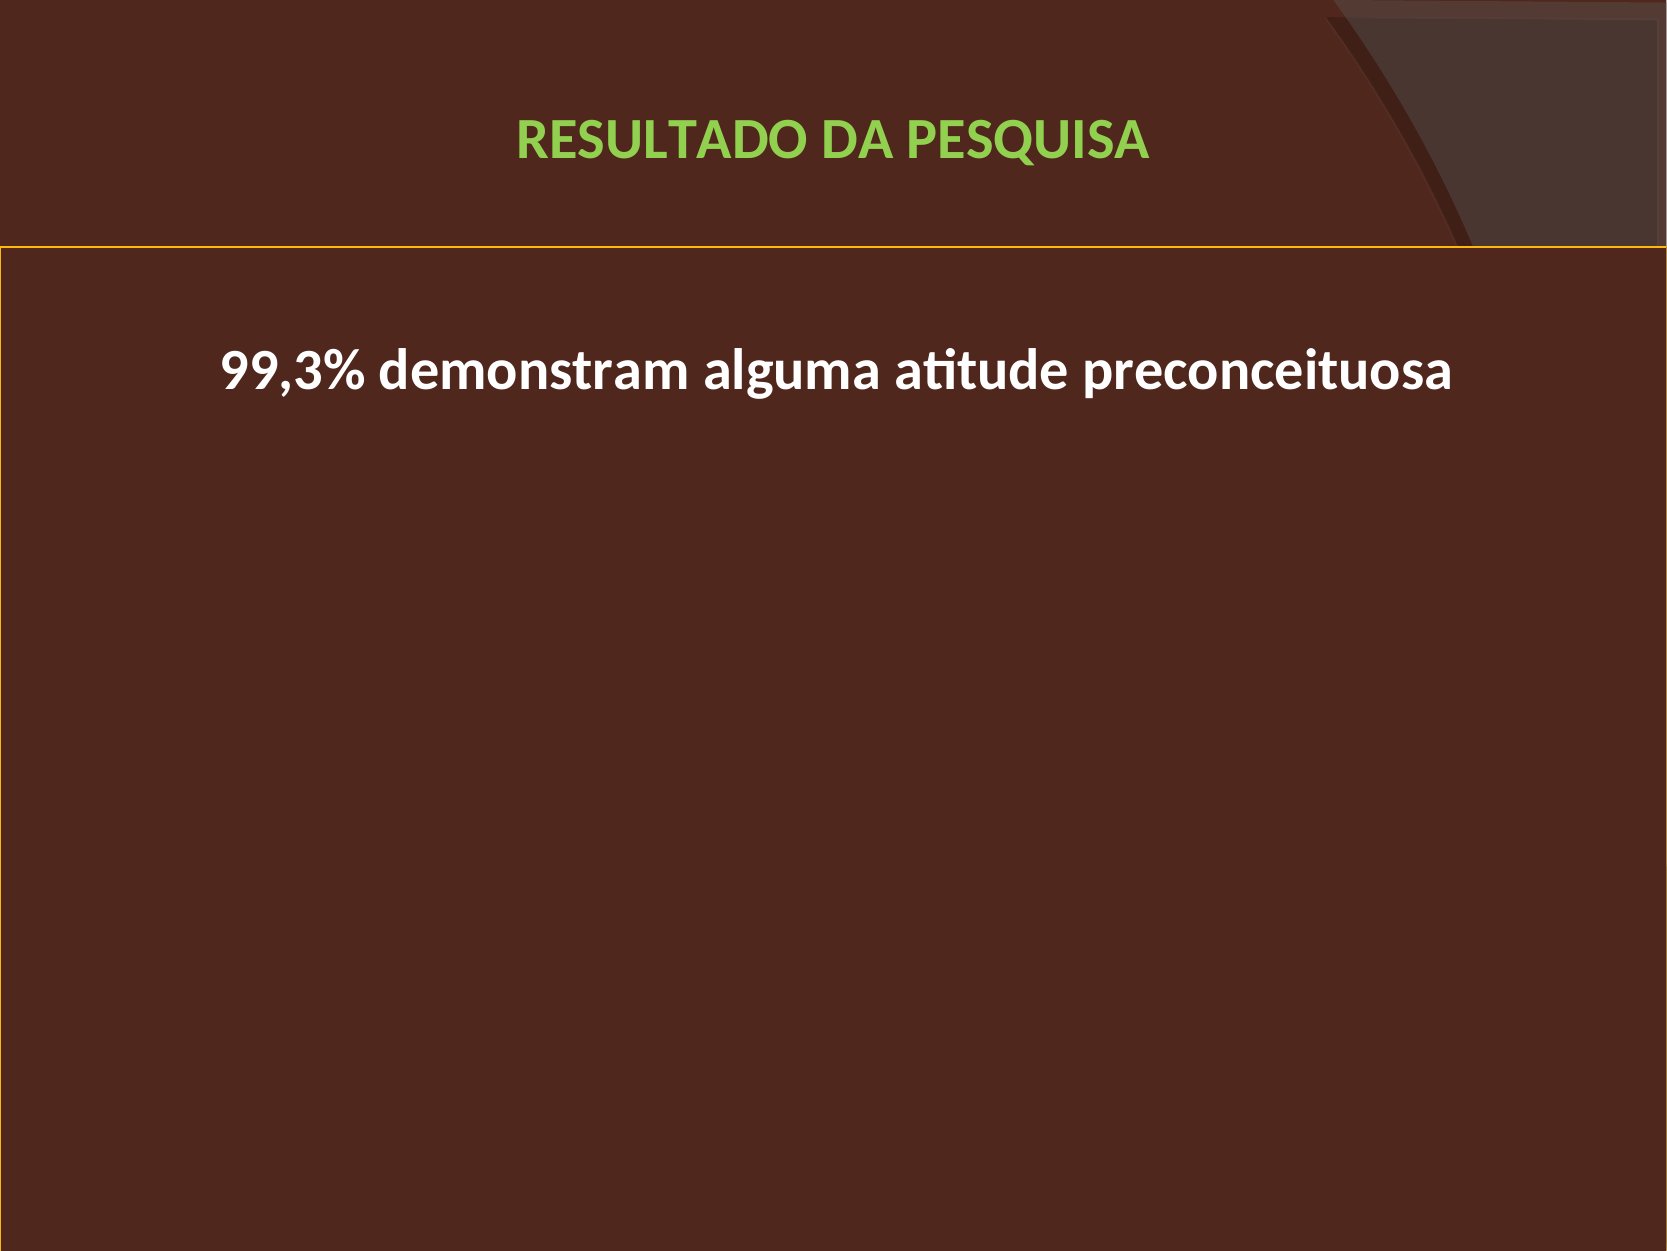

RESULTADO DA PESQUISA
# 99,3% demonstram alguma atitude preconceituosa